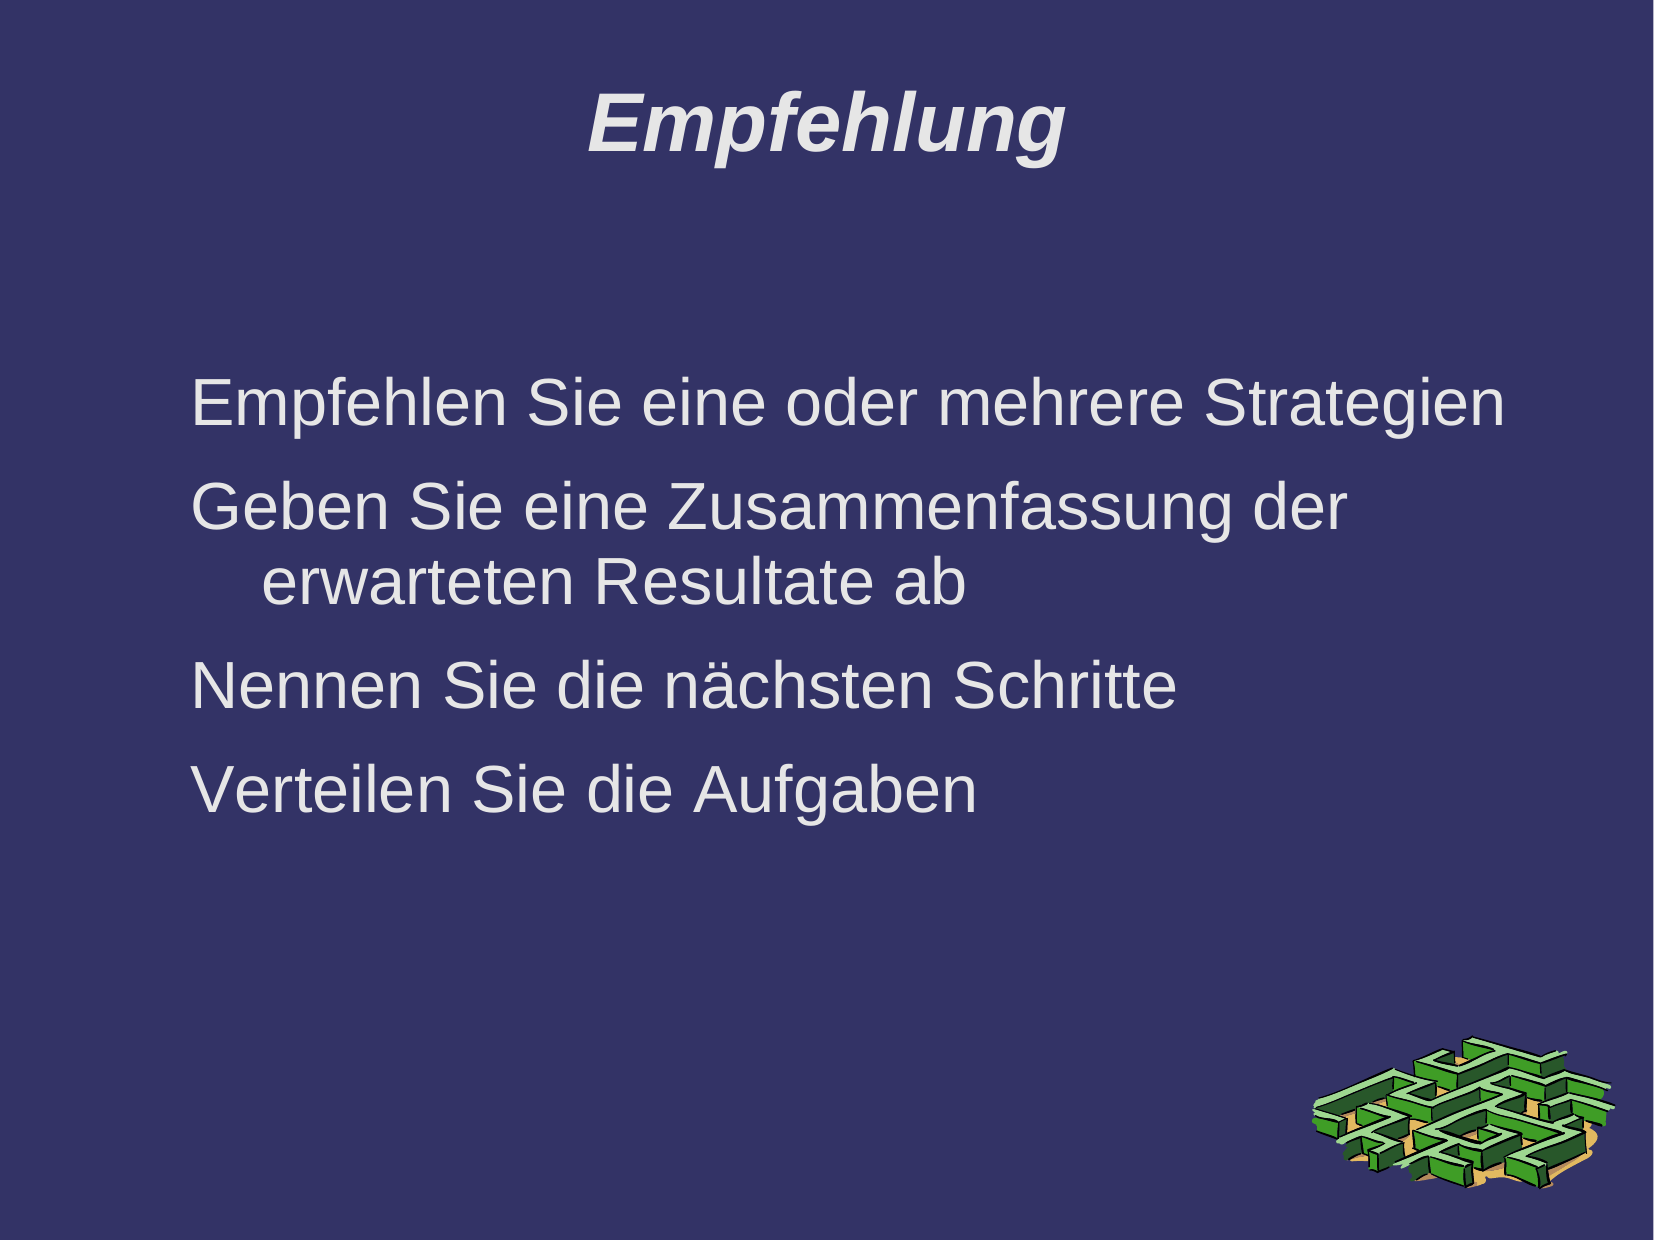

# Empfehlung
Empfehlen Sie eine oder mehrere Strategien
Geben Sie eine Zusammenfassung der erwarteten Resultate ab
Nennen Sie die nächsten Schritte
Verteilen Sie die Aufgaben